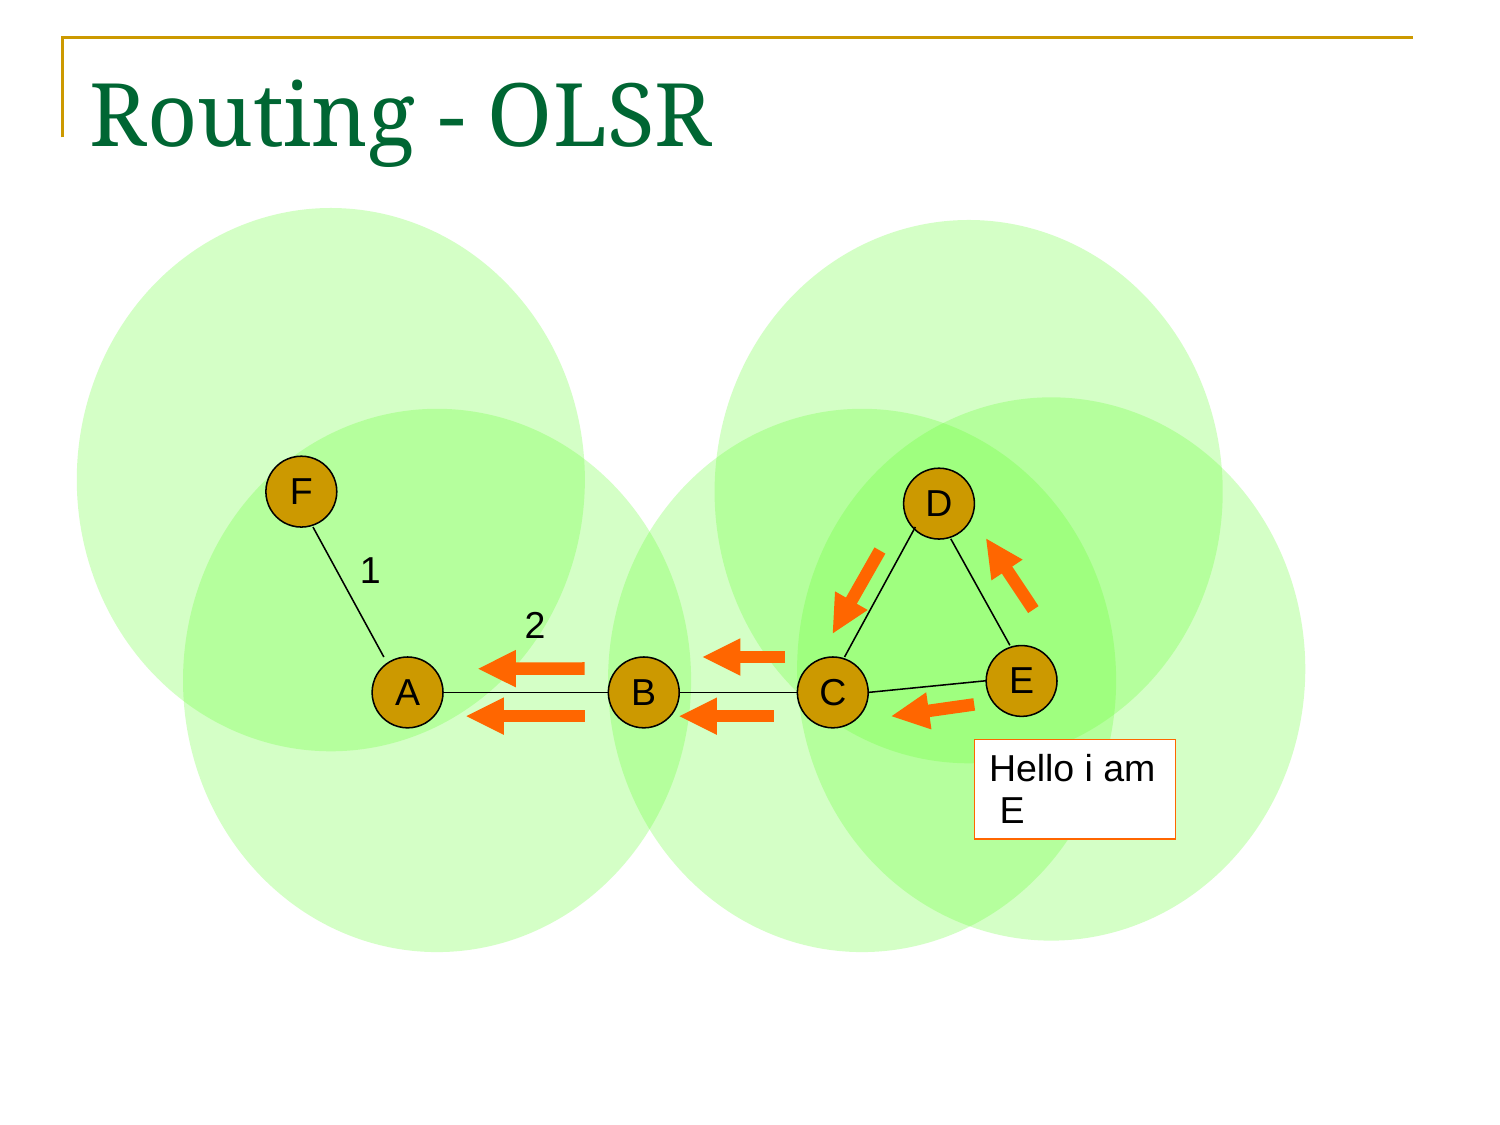

# Routing - OLSR
F
D
1
2
E
A
B
C
Hello i am E